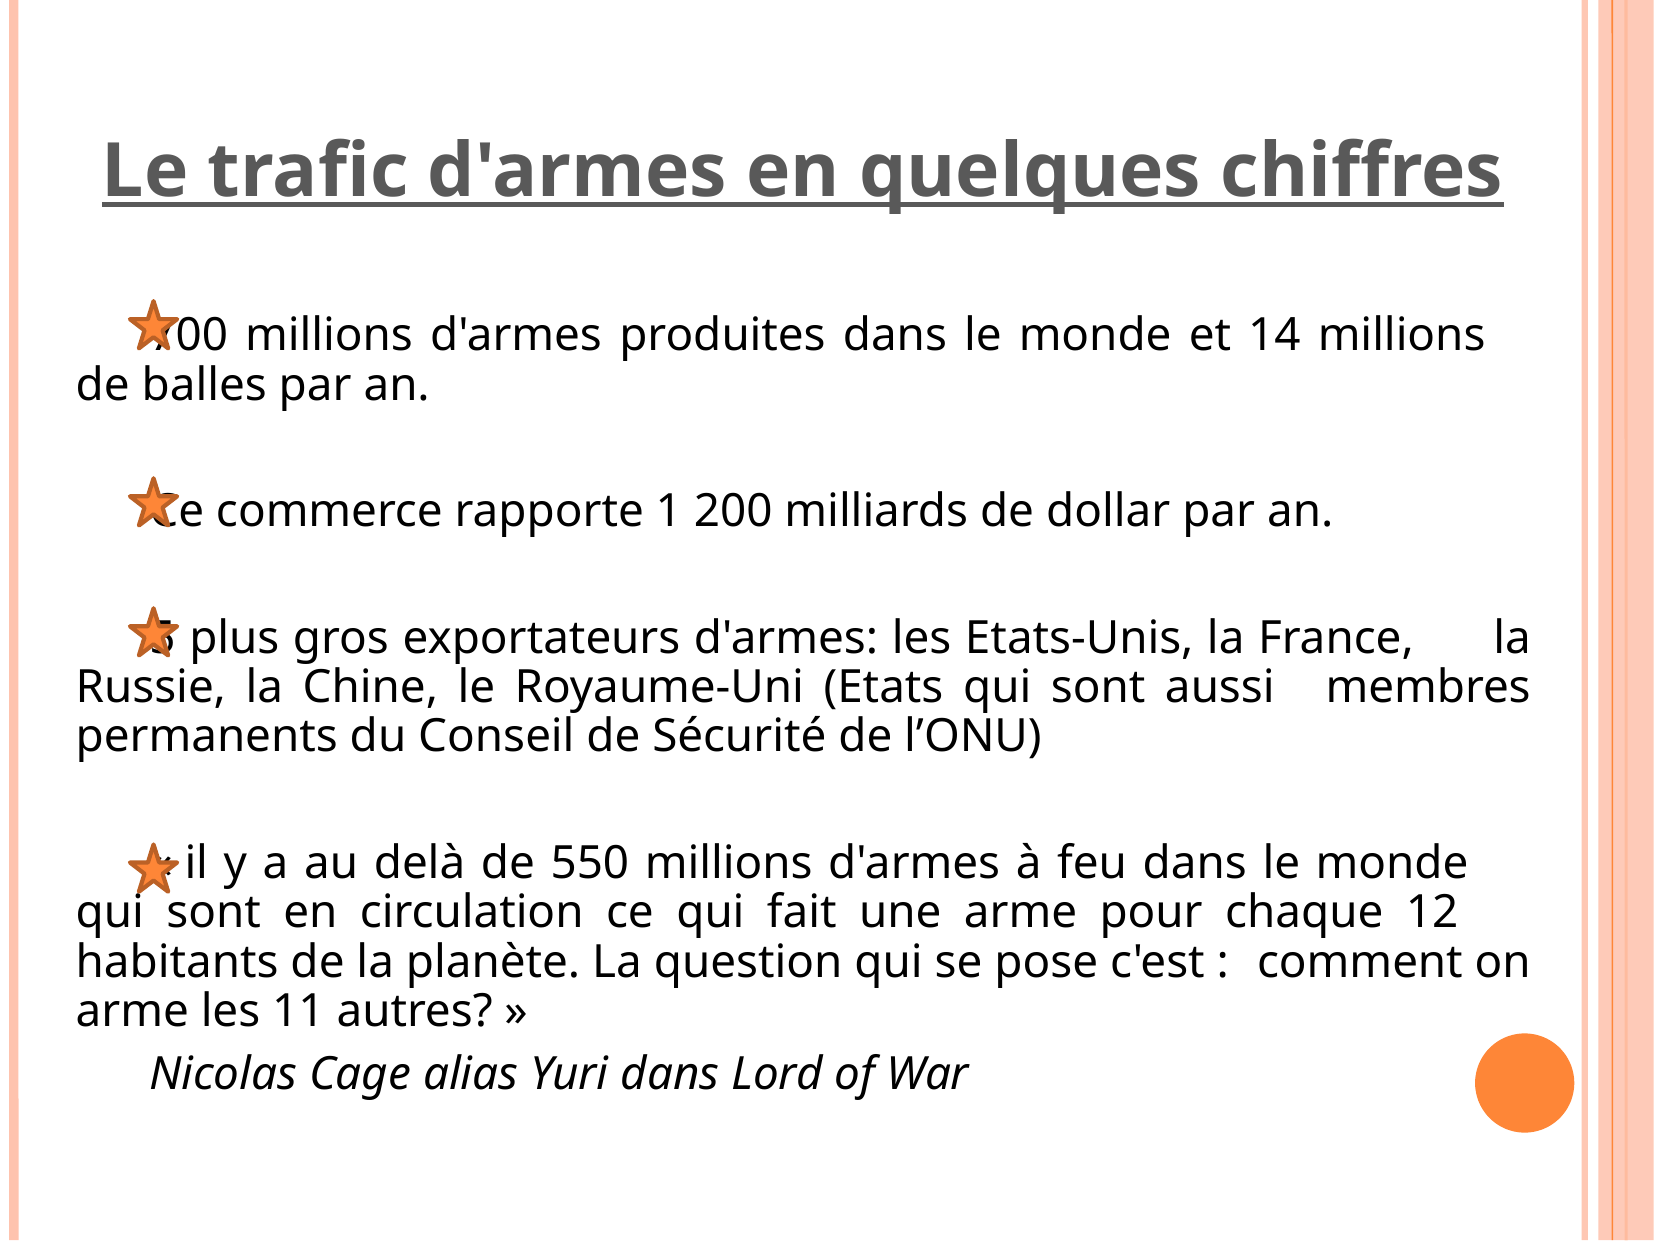

# Le trafic d'armes en quelques chiffres
	700 millions d'armes produites dans le monde et 14 millions 	de balles par an.
	Ce commerce rapporte 1 200 milliards de dollar par an.
	5 plus gros exportateurs d'armes: les Etats-Unis, la France, 	la Russie, la Chine, le Royaume-Uni (Etats qui sont aussi 	membres permanents du Conseil de Sécurité de l’ONU)
	« il y a au delà de 550 millions d'armes à feu dans le monde 	qui sont en circulation ce qui fait une arme pour chaque 12 	habitants de la planète. La question qui se pose c'est : 	comment on arme les 11 autres? »
	Nicolas Cage alias Yuri dans Lord of War